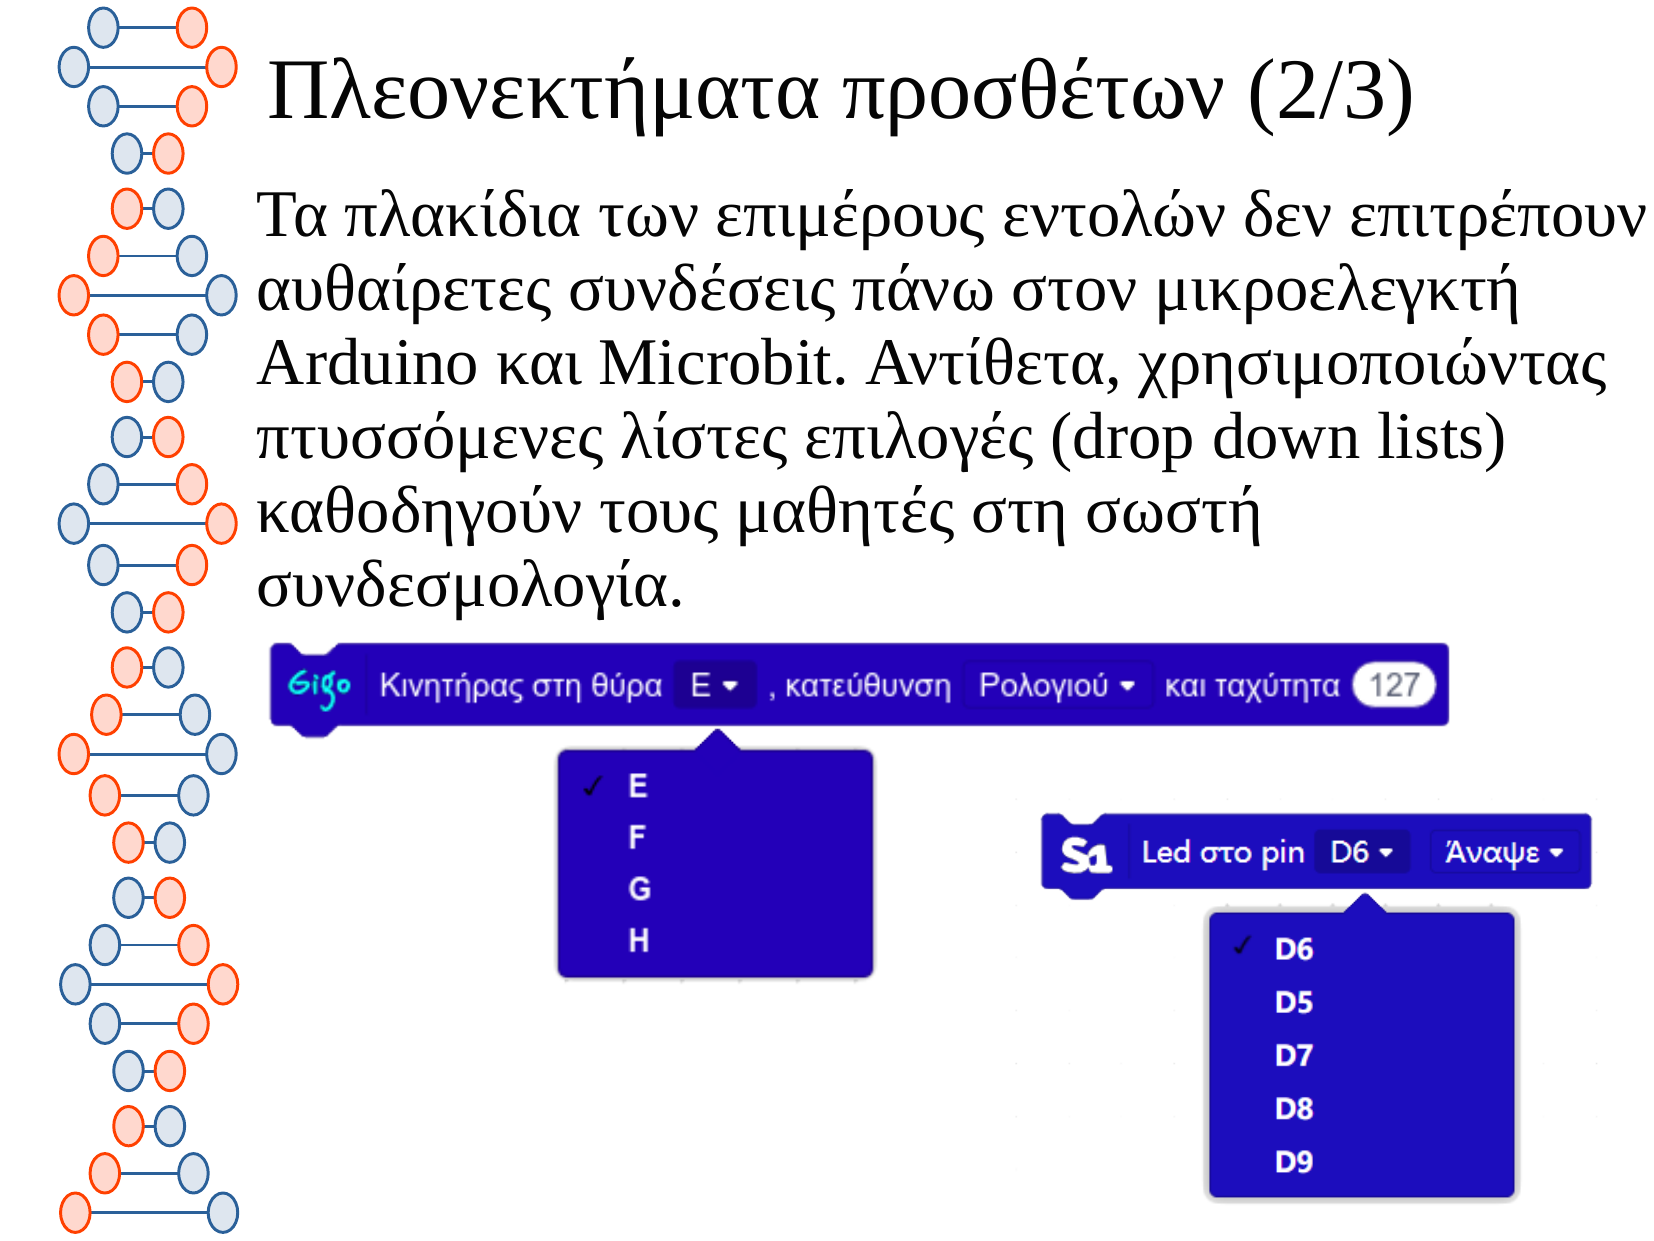

# Πλεονεκτήματα προσθέτων (2/3)
Τα πλακίδια των επιμέρους εντολών δεν επιτρέπουν αυθαίρετες συνδέσεις πάνω στον μικροελεγκτή Arduino και Microbit. Αντίθετα, χρησιμοποιώντας πτυσσόμενες λίστες επιλογές (drop down lists) καθοδηγούν τους μαθητές στη σωστή συνδεσμολογία.